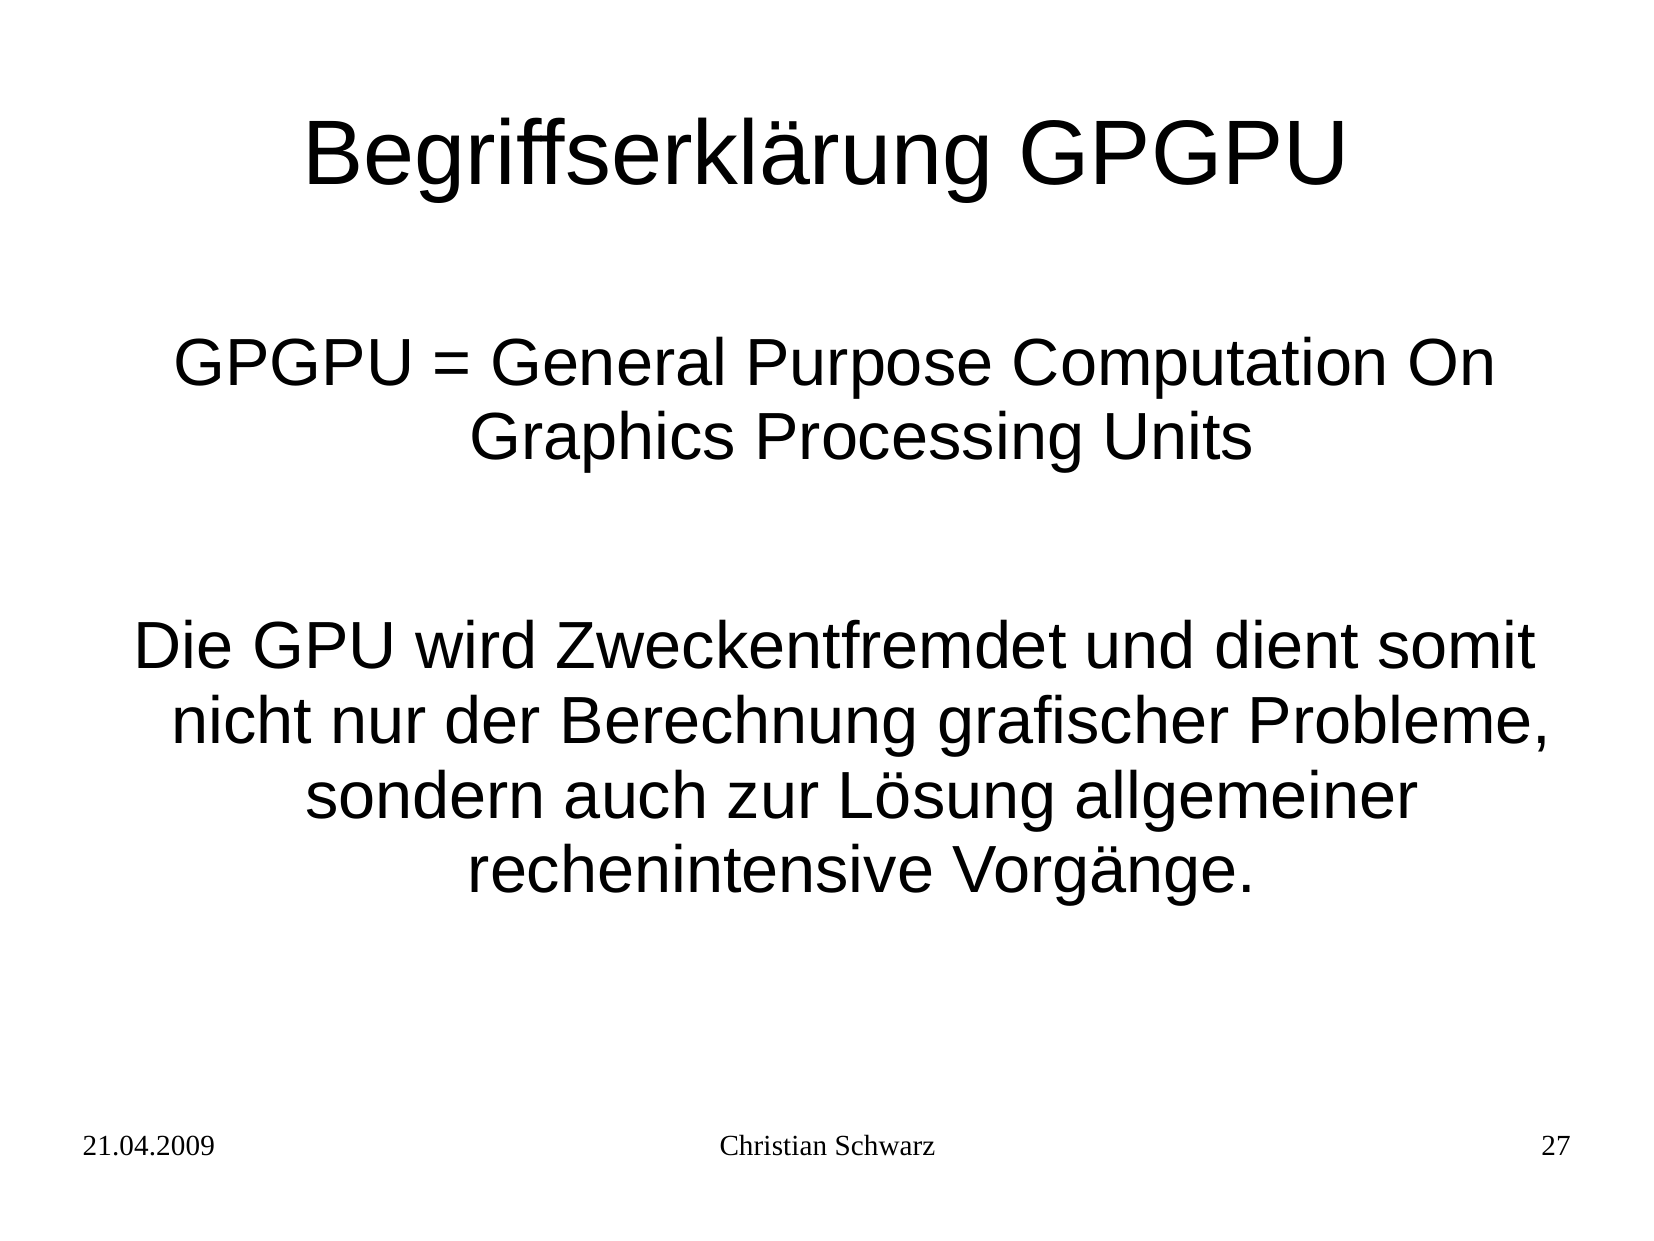

# Begriffserklärung GPGPU
GPGPU = General Purpose Computation On Graphics Processing Units
Die GPU wird Zweckentfremdet und dient somit nicht nur der Berechnung grafischer Probleme, sondern auch zur Lösung allgemeiner rechenintensive Vorgänge.
21.04.2009
Christian Schwarz
27